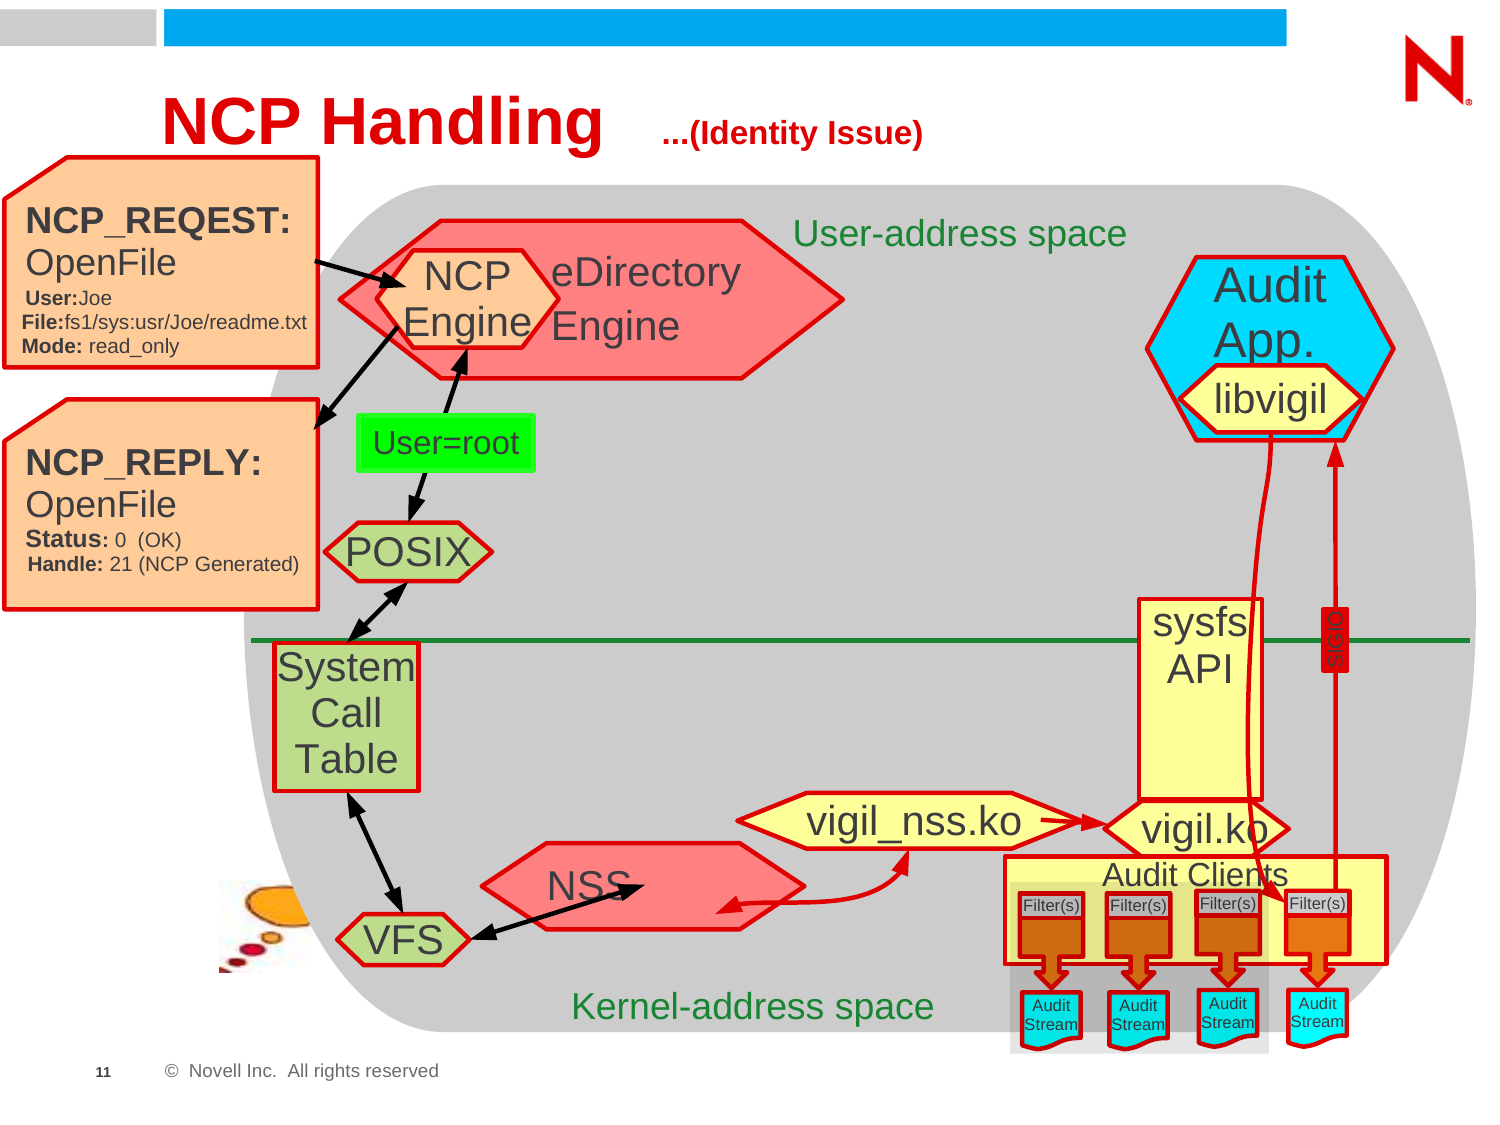

# NCP Handling ...(Identity Issue)
 NCP_REQEST:
 OpenFile
 User:Joe
 File:fs1/sys:usr/Joe/readme.txt
 Mode: read_only
User-address space
eDirectory
Engine
NCP
Engine
Audit
App.
libvigil
 NCP_REPLY:
 OpenFile
 Status: 0 (OK)
 Handle: 21 (NCP Generated)
User=root
POSIX
sysfs
API
SIGIO
System
Call
Table
vigil_nss.ko
vigil.ko
NSS
Audit Clients
Filter(s)
Filter(s)
Filter(s)
Filter(s)
VFS
Kernel-address space
Audit
Stream
Audit
Stream
Audit
Stream
Audit
Stream